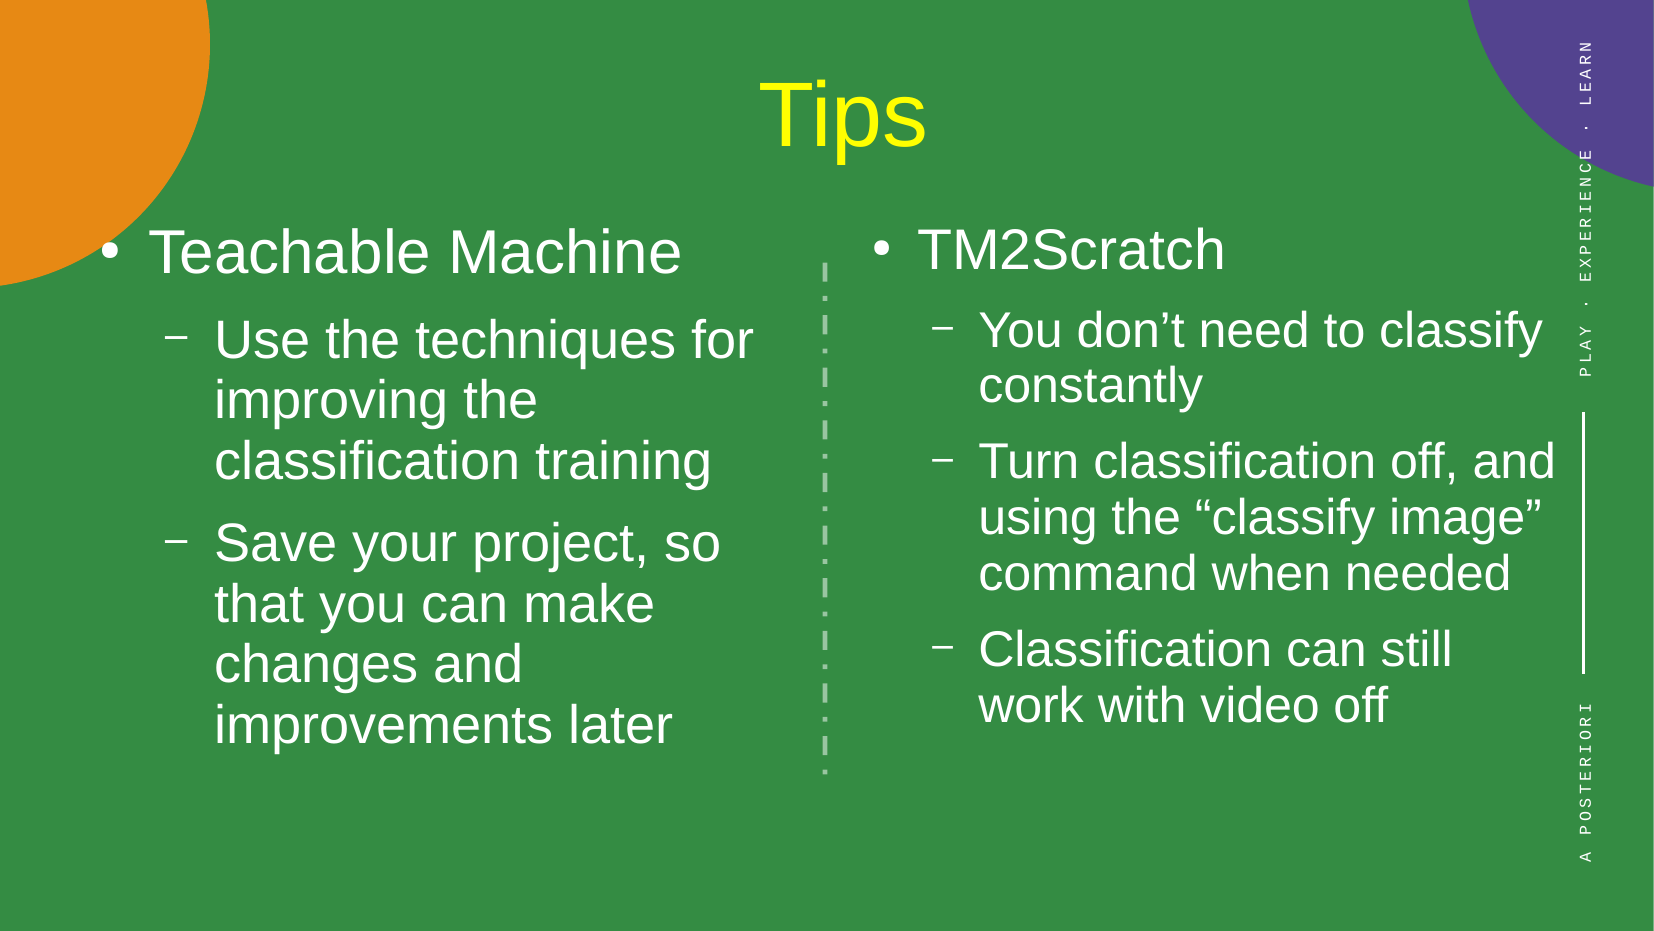

# Tips
Teachable Machine
Use the techniques for improving the classification training
Save your project, so that you can make changes and improvements later
TM2Scratch
You don’t need to classify constantly
Turn classification off, and using the “classify image” command when needed
Classification can still work with video off